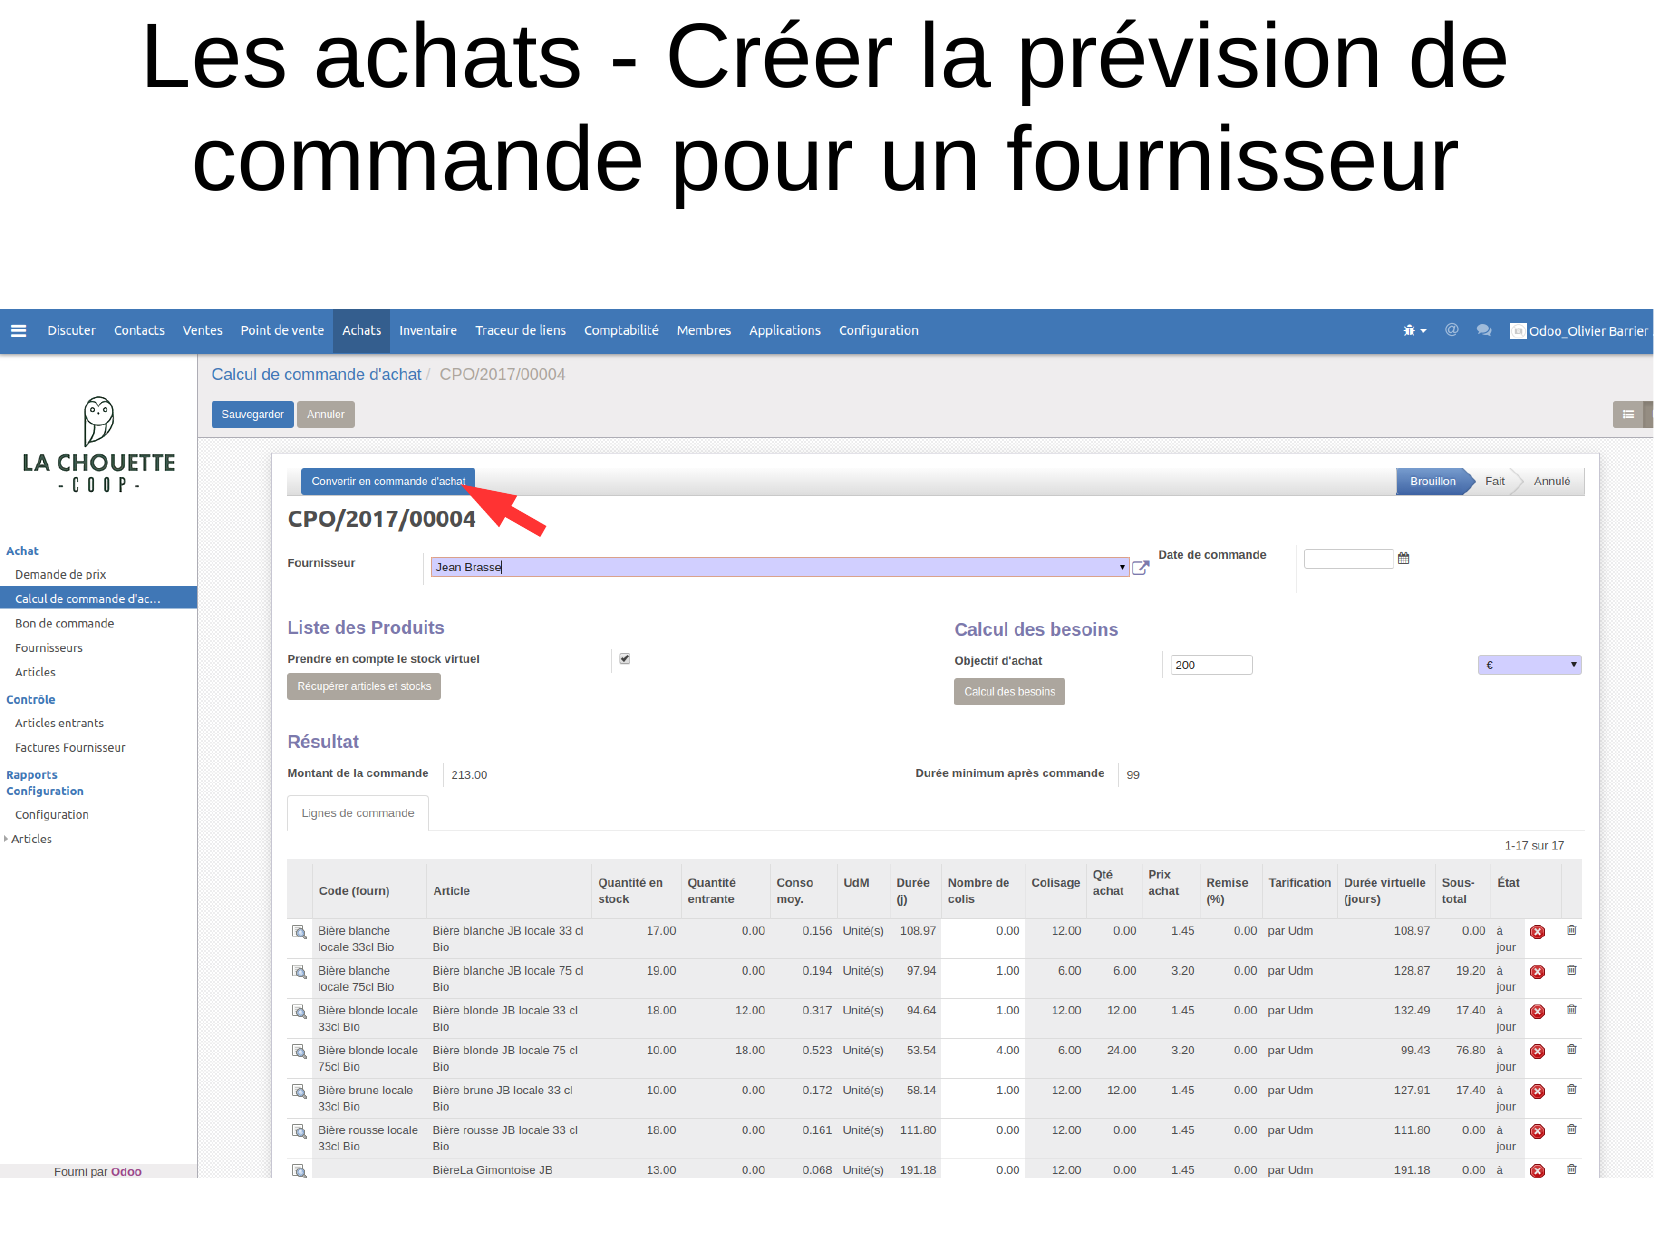

# Les achats - Créer la prévision de commande pour un fournisseur